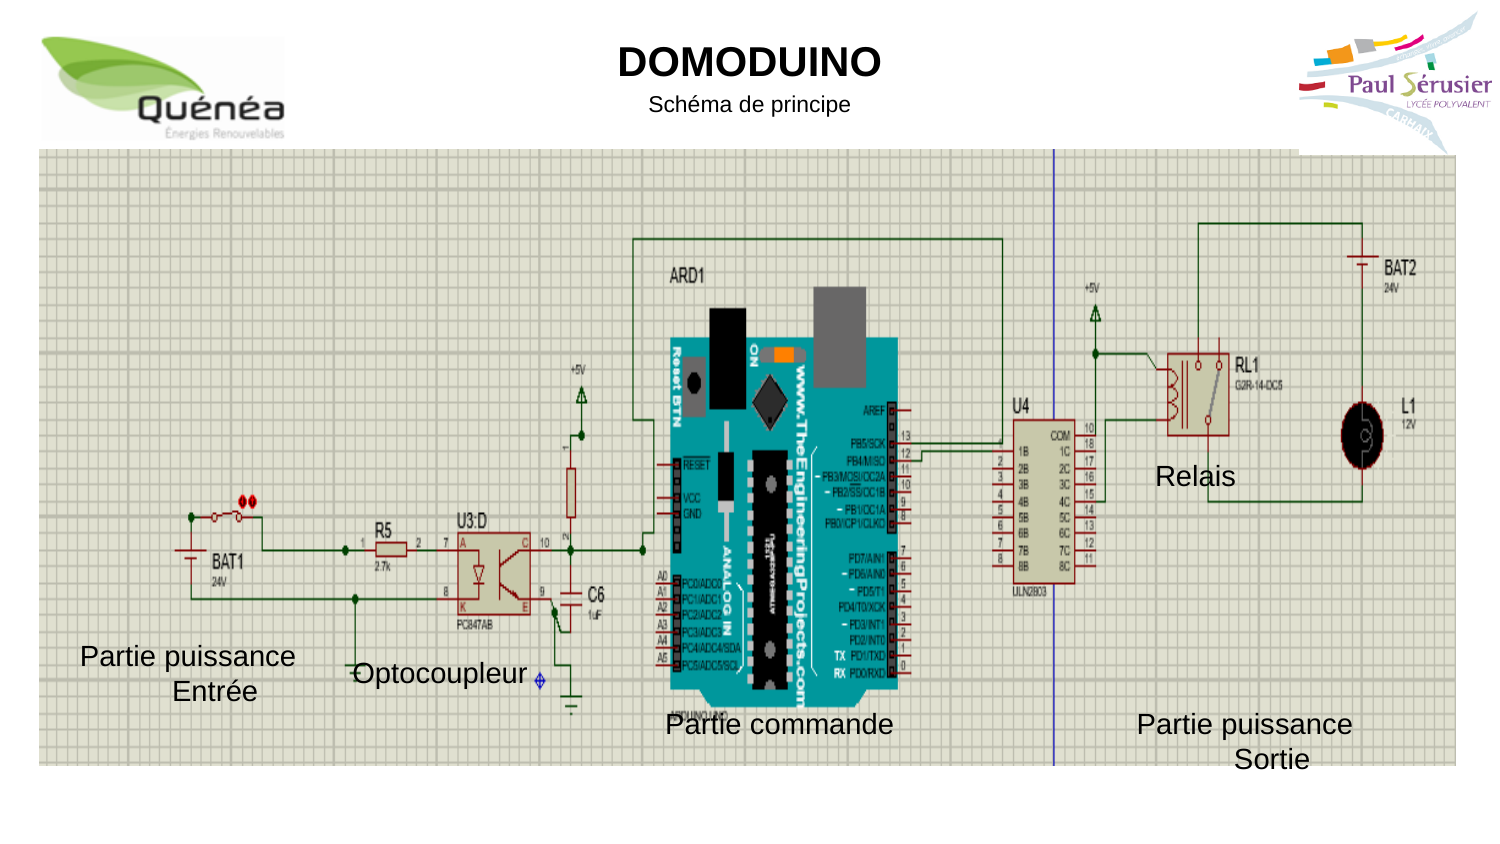

DOMODUINO
Schéma de principe
#
Relais
Partie puissance
Entrée
Optocoupleur
Partie commande
Partie puissance
Sortie